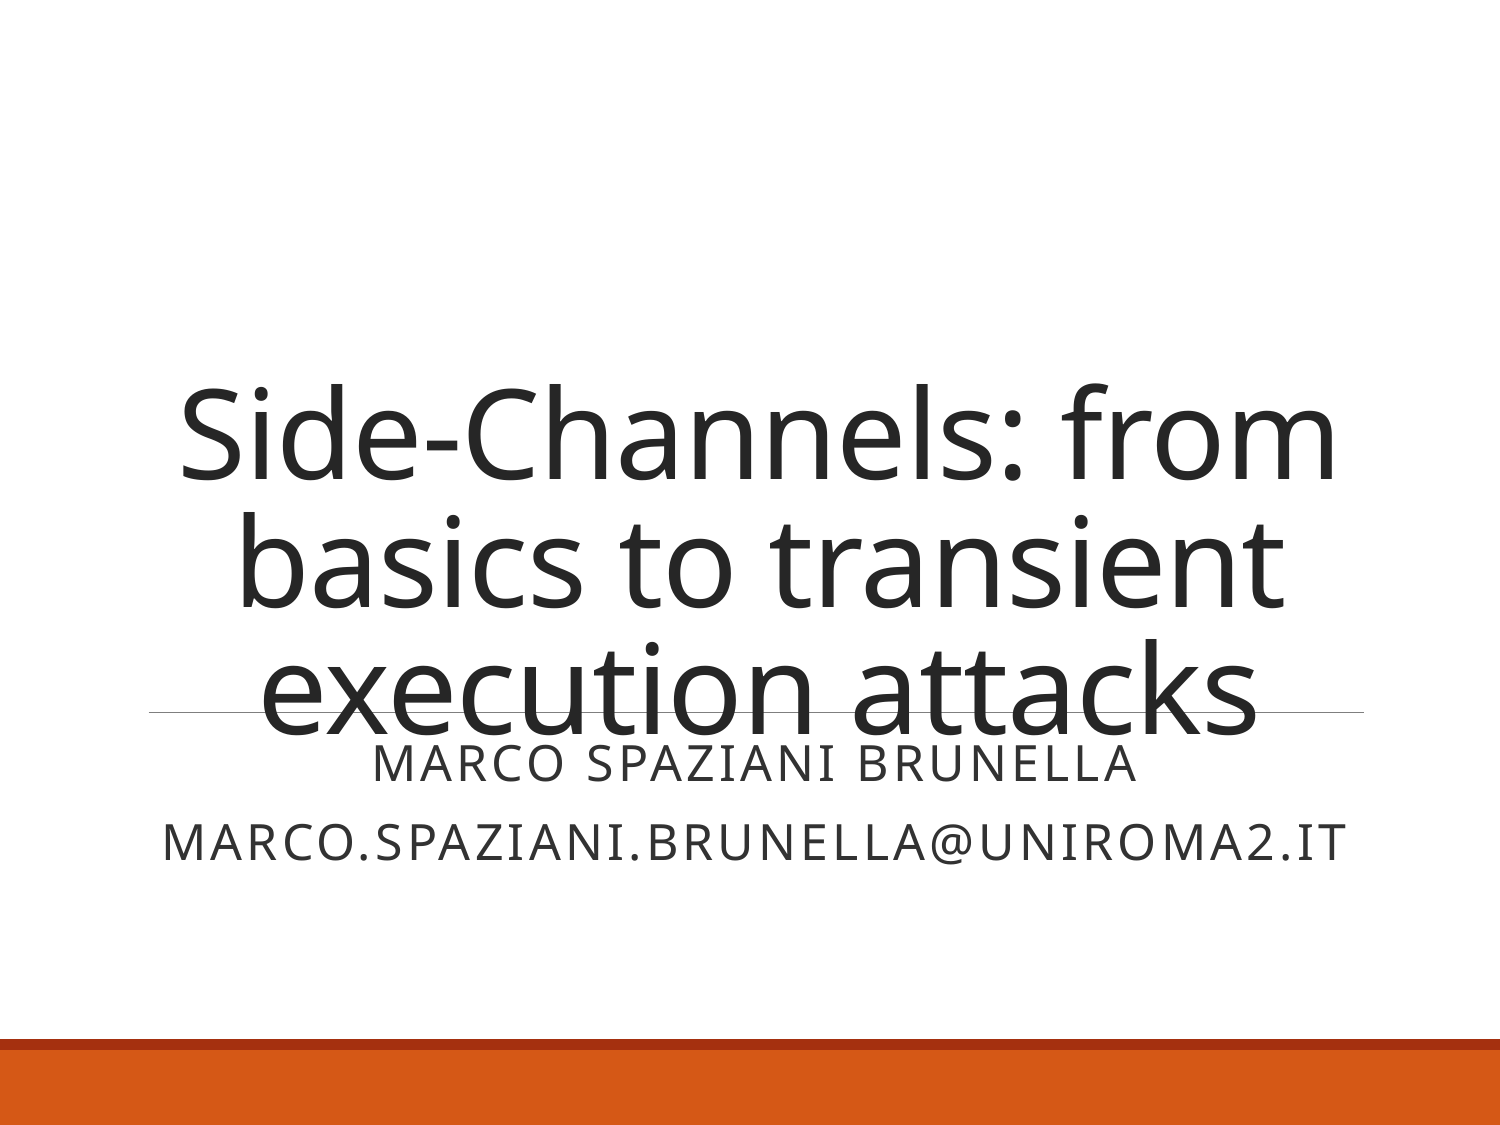

# Side-Channels: from basics to transient execution attacks
Marco spaziani brunella
Marco.spaziani.brunella@uniroma2.it